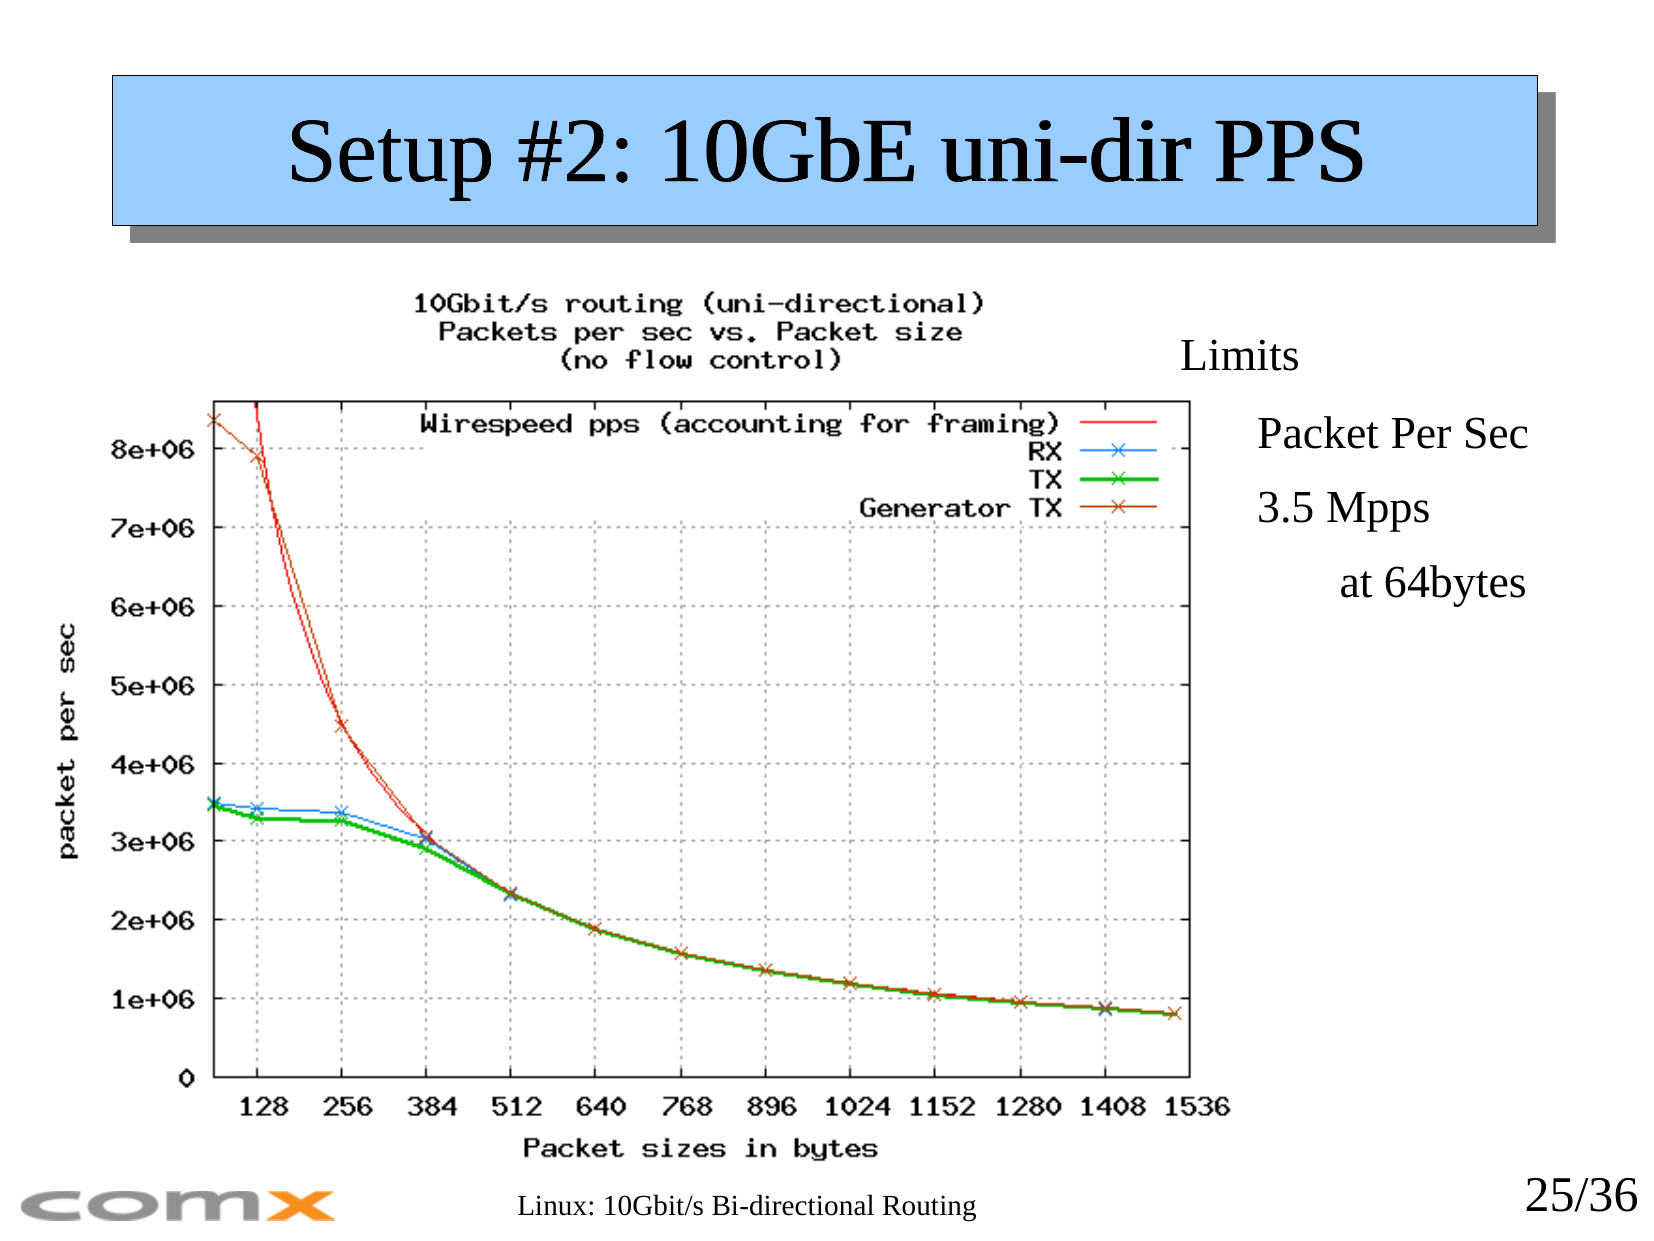

# Setup #2: 10GbE uni-dir PPS
Limits
Packet Per Sec
3.5 Mpps
at 64bytes